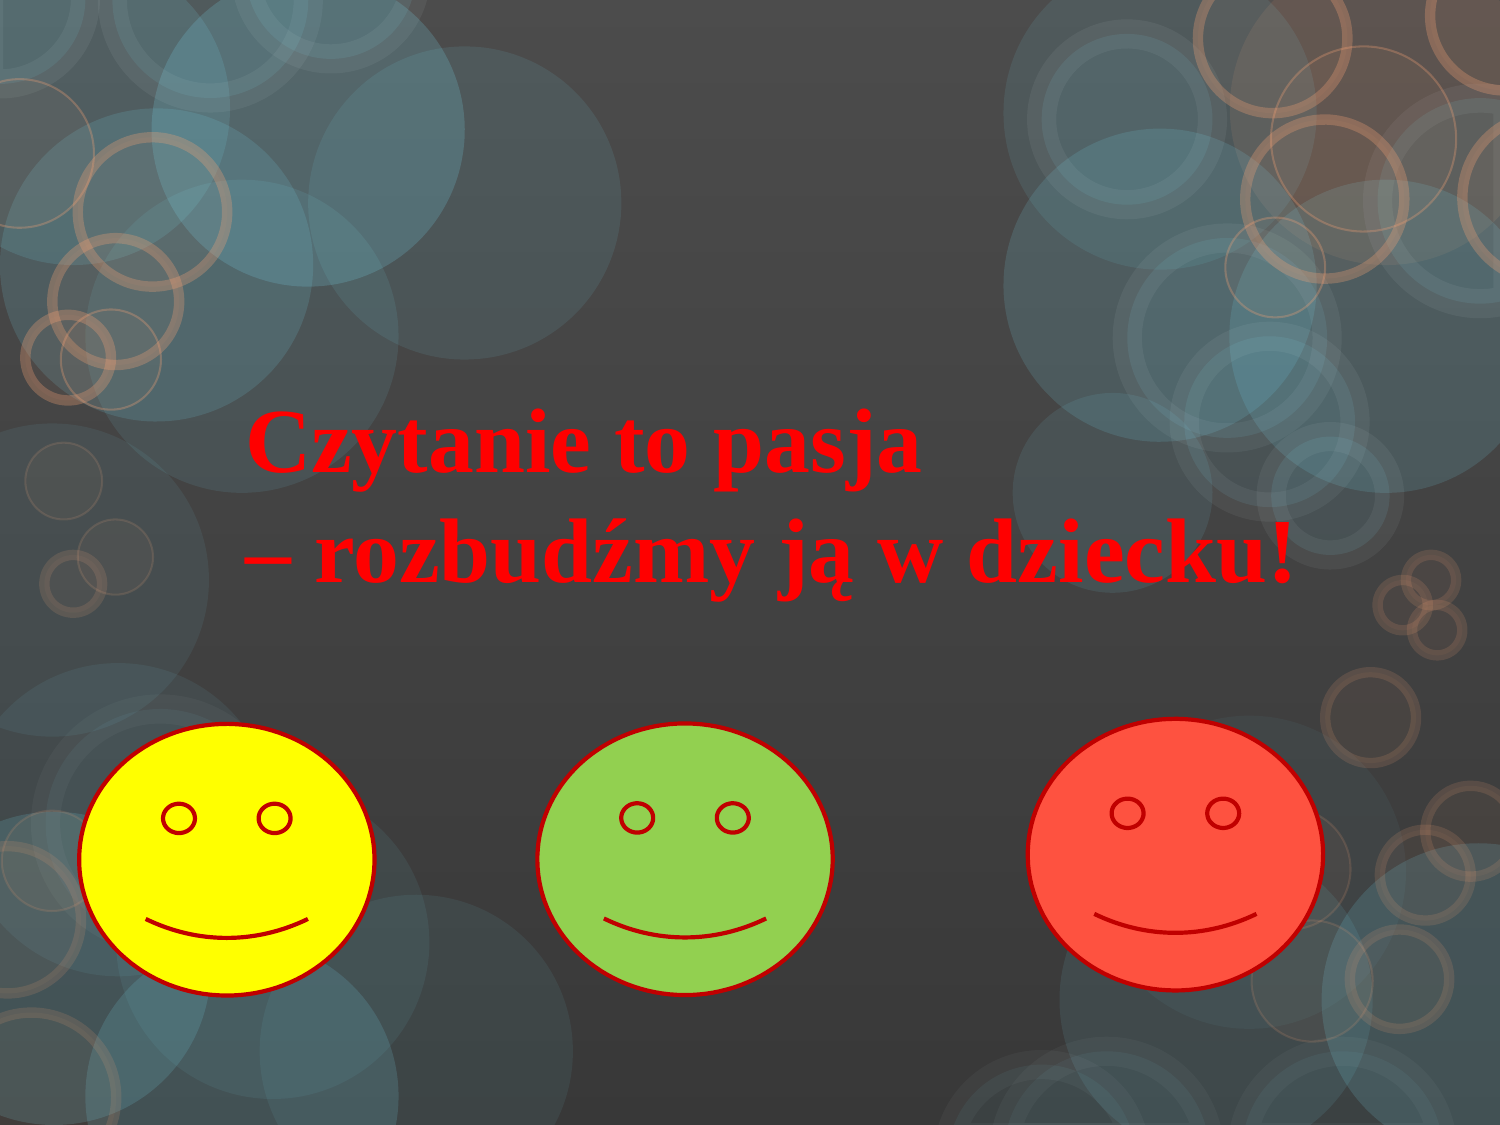

Czytanie to pasja
– rozbudźmy ją w dziecku!